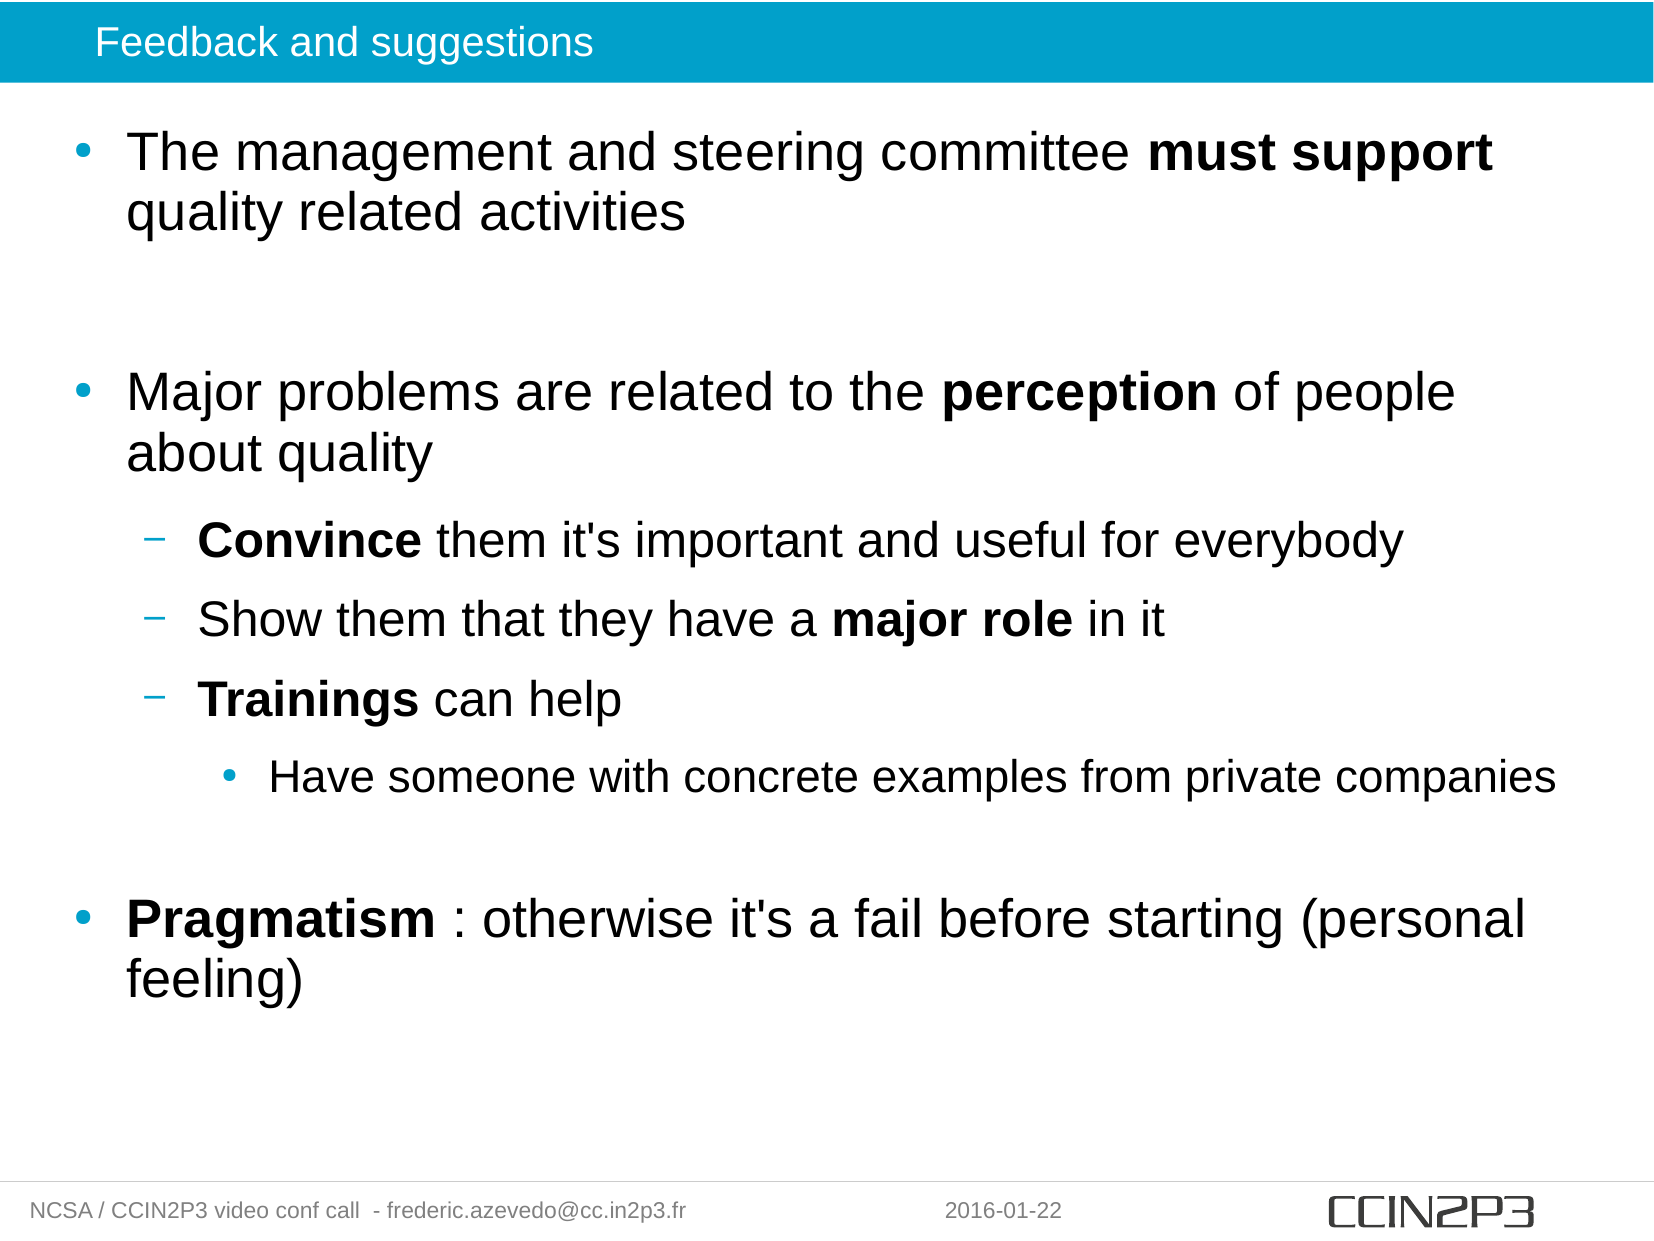

# Feedback and suggestions
The management and steering committee must support quality related activities
Major problems are related to the perception of people about quality
Convince them it's important and useful for everybody
Show them that they have a major role in it
Trainings can help
Have someone with concrete examples from private companies
Pragmatism : otherwise it's a fail before starting (personal feeling)
NCSA / CCIN2P3 video conf call - frederic.azevedo@cc.in2p3.fr
2016-01-22